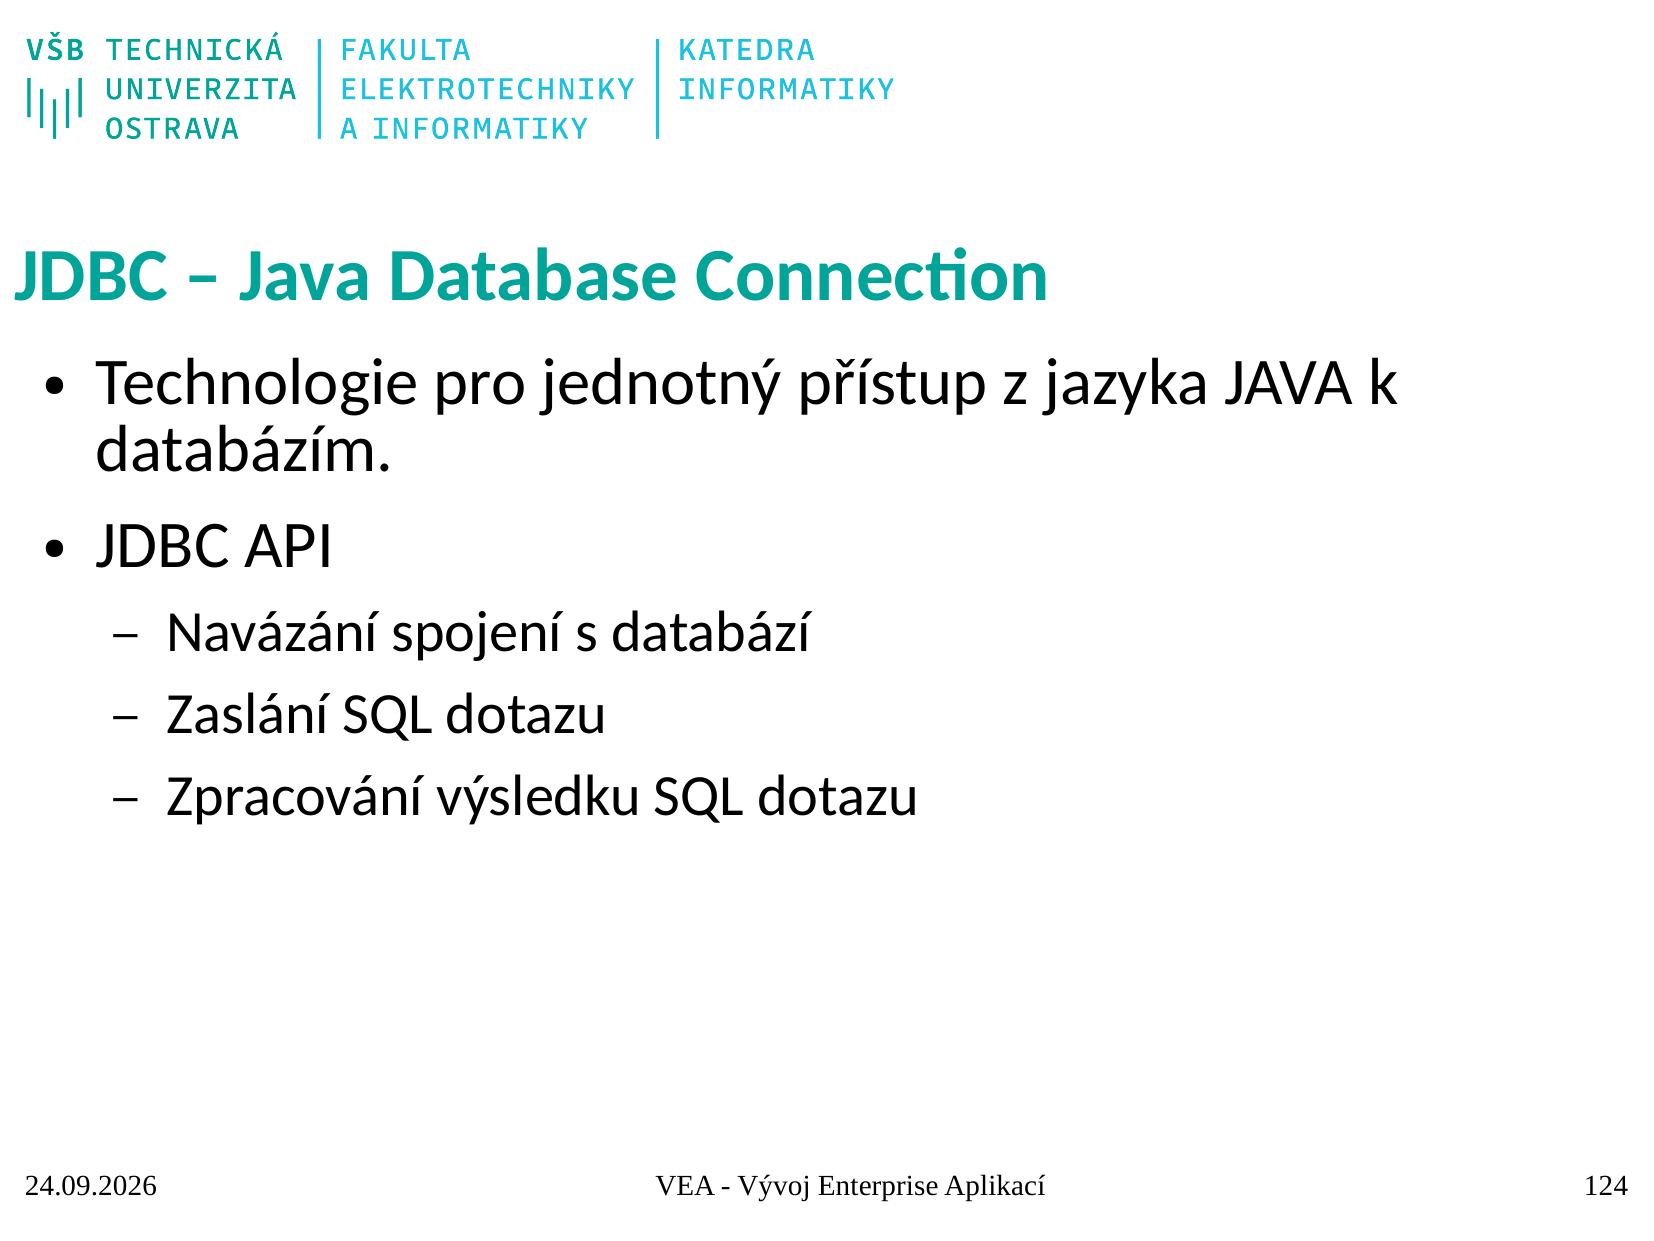

JDBC – Java Database Connection
# Technologie pro jednotný přístup z jazyka JAVA k databázím.
JDBC API
Navázání spojení s databází
Zaslání SQL dotazu
Zpracování výsledku SQL dotazu
VEA - Vývoj Enterprise Aplikací
124